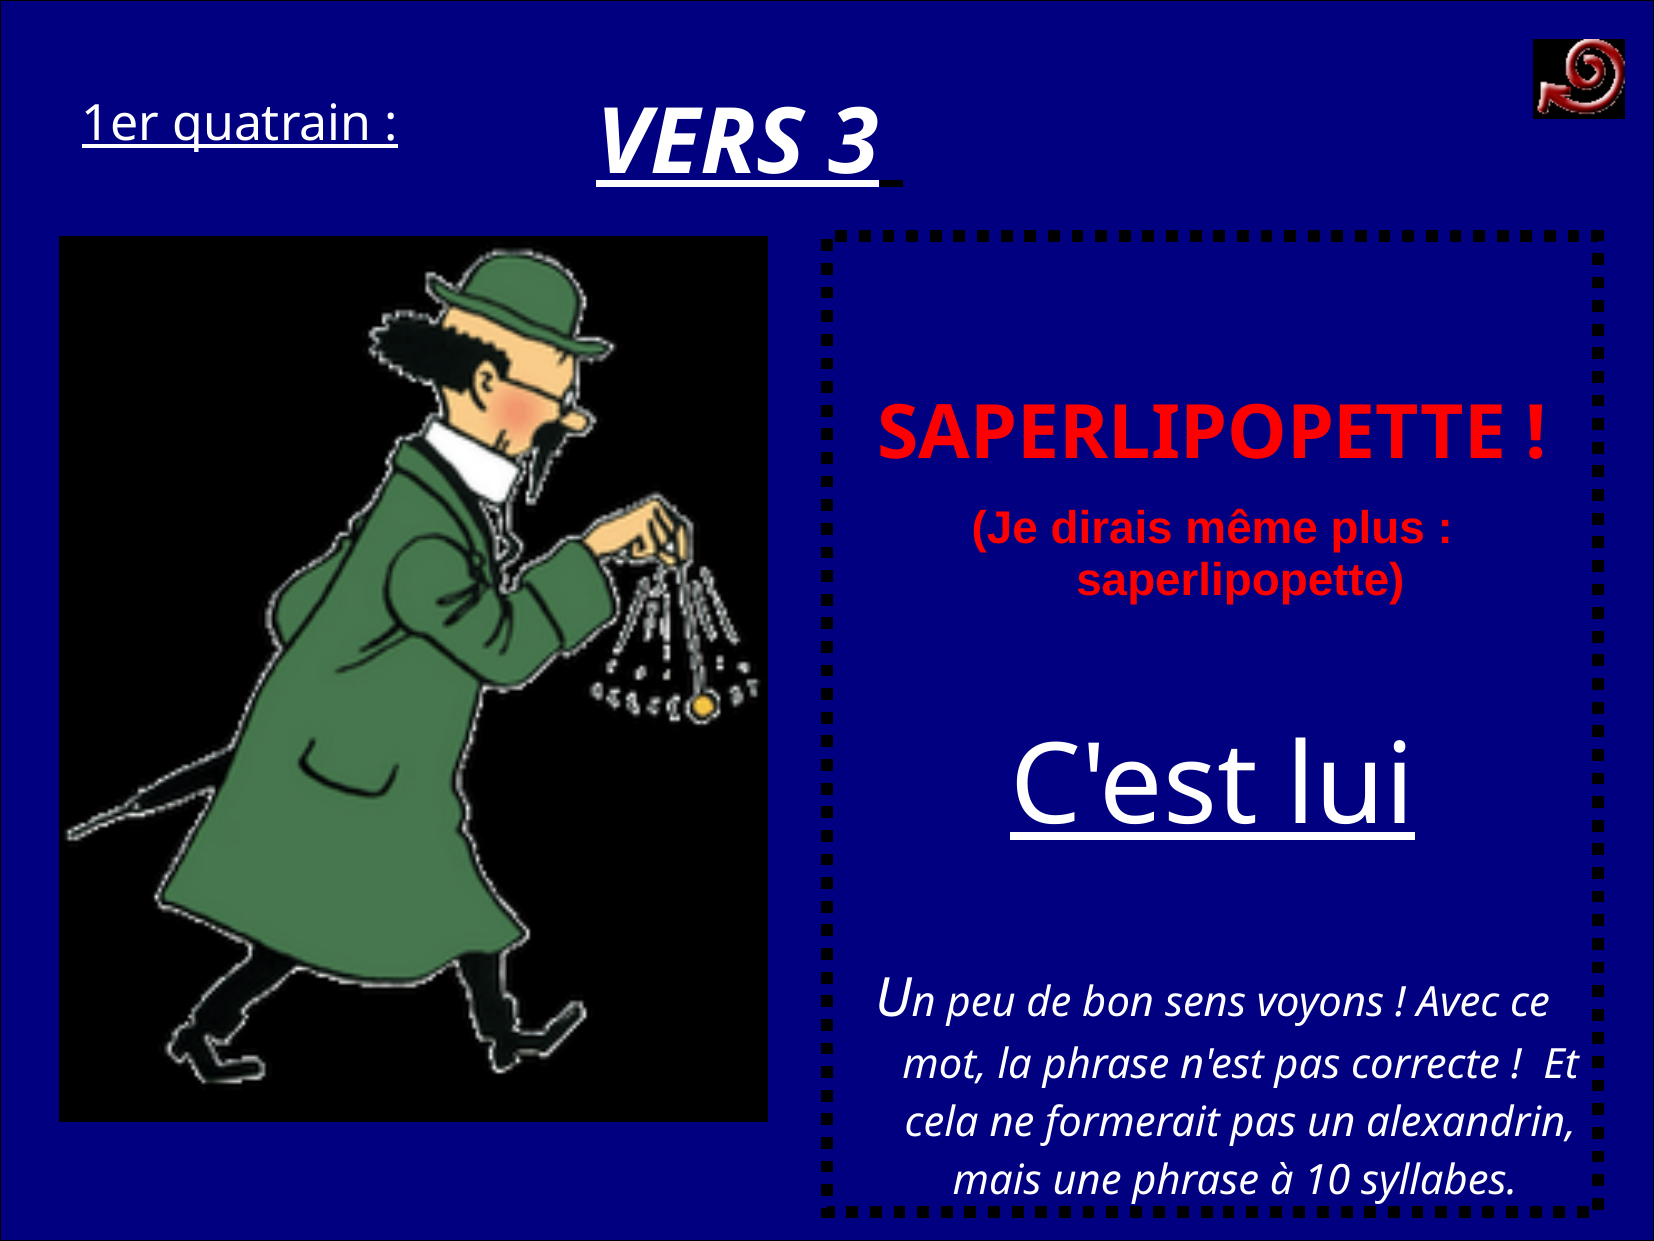

VERS 3
1er quatrain :
# SAPERLIPOPETTE !
(Je dirais même plus : saperlipopette)
C'est lui
Un peu de bon sens voyons ! Avec ce mot, la phrase n'est pas correcte ! Et cela ne formerait pas un alexandrin, mais une phrase à 10 syllabes.